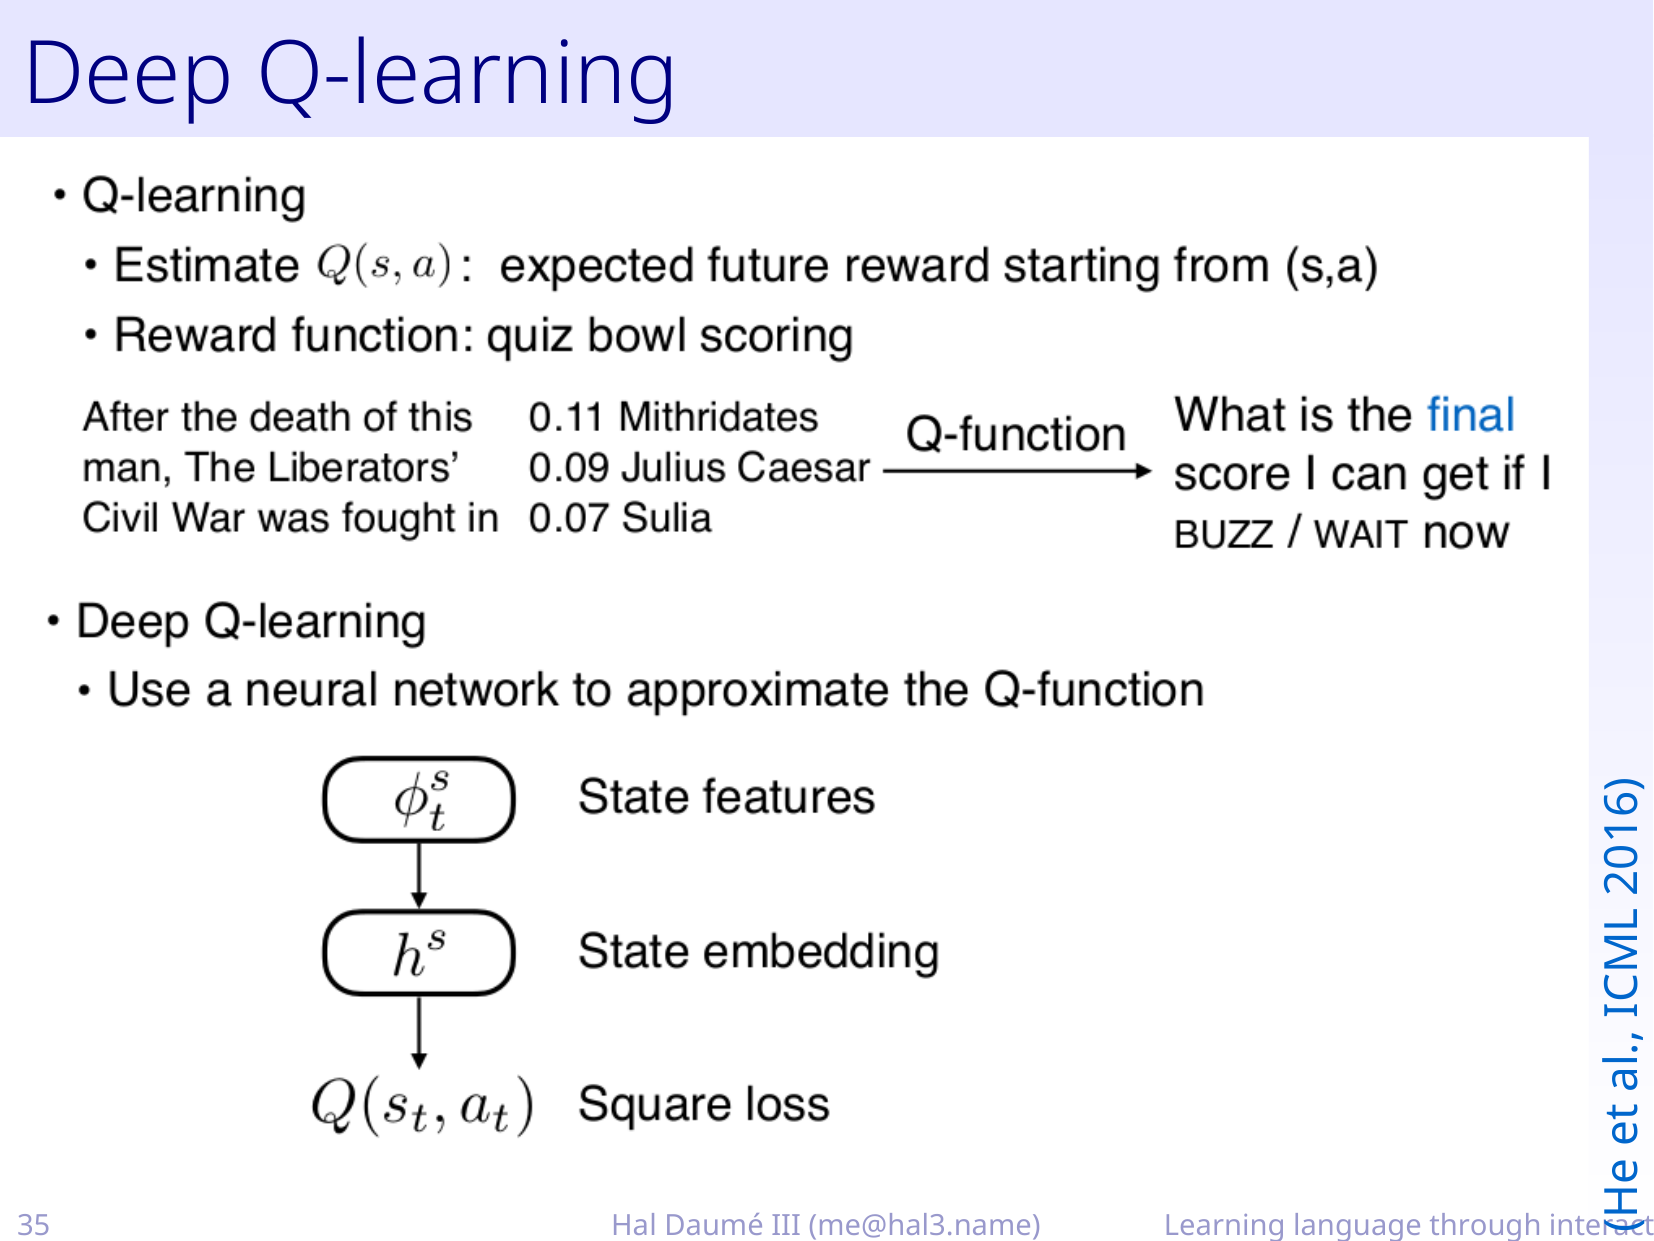

# Deep Q-learning
(He et al., ICML 2016)